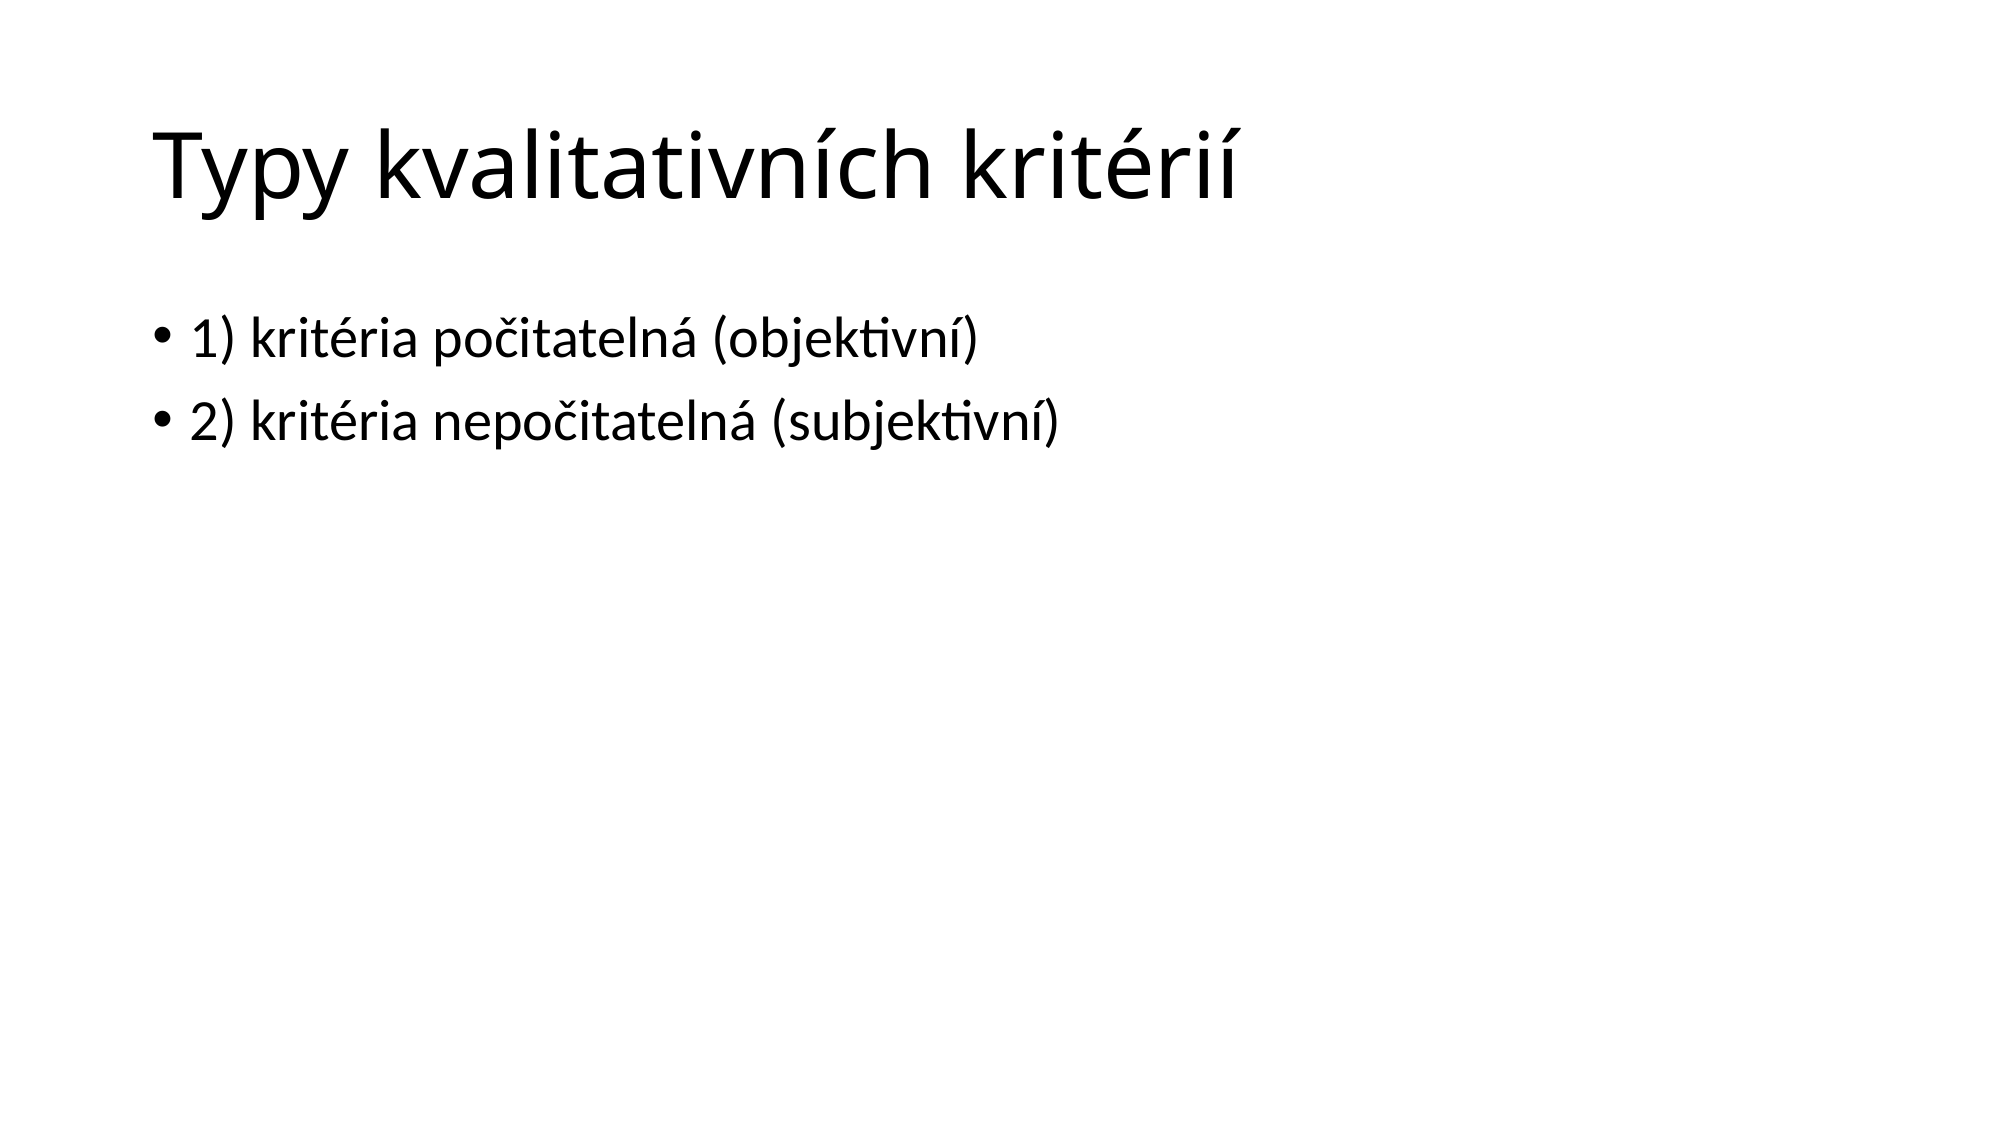

# Typy kvalitativních kritérií
1) kritéria počitatelná (objektivní)
2) kritéria nepočitatelná (subjektivní)